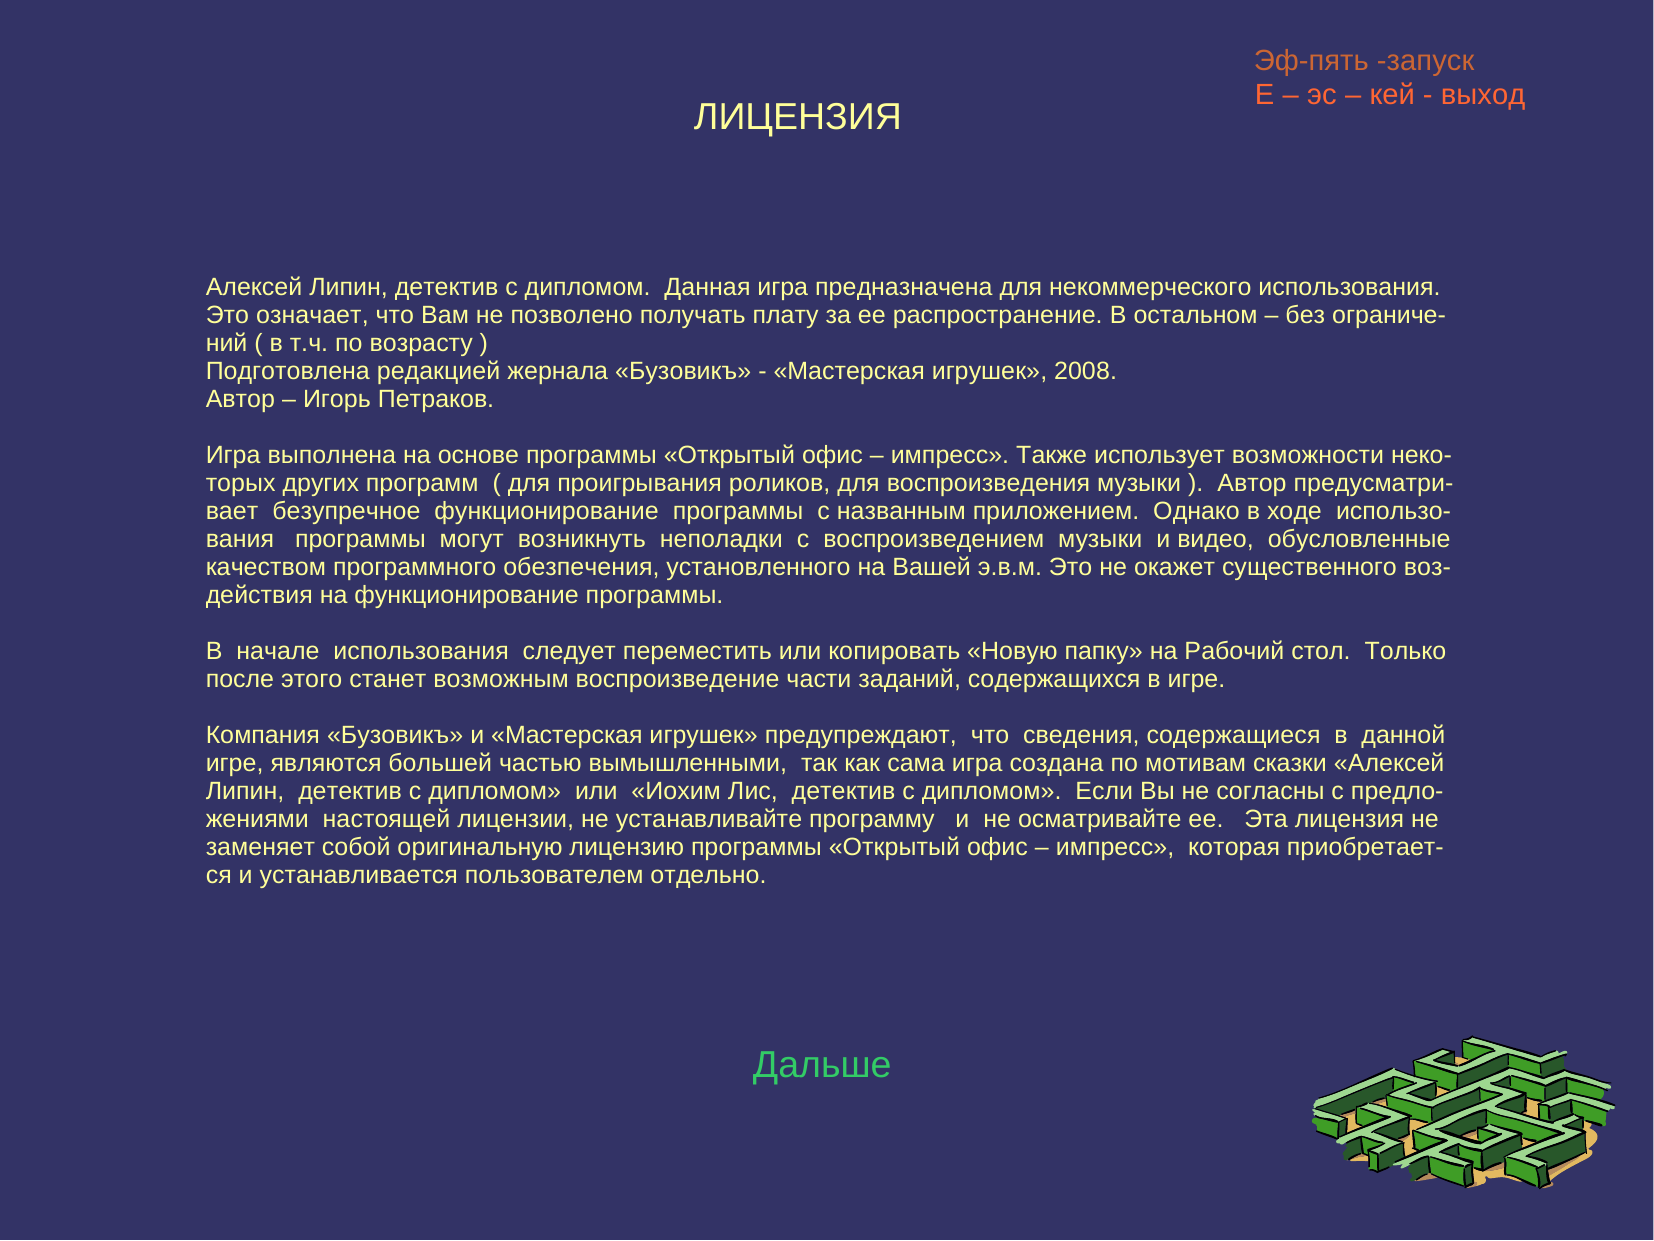

Эф-пять -запуск
Е – эс – кей - выход
ЛИЦЕНЗИЯ
 Алексей Липин, детектив с дипломом. Данная игра предназначена для некоммерческого использования.
 Это означает, что Вам не позволено получать плату за ее распространение. В остальном – без ограниче-
 ний ( в т.ч. по возрасту )
 Подготовлена редакцией жернала «Бузовикъ» - «Мастерская игрушек», 2008.
 Автор – Игорь Петраков.
 Игра выполнена на основе программы «Открытый офис – импресс». Также использует возможности неко-
 торых других программ ( для проигрывания роликов, для воспроизведения музыки ). Автор предусматри-
 вает безупречное функционирование программы с названным приложением. Однако в ходе использо-
 вания программы могут возникнуть неполадки с воспроизведением музыки и видео, обусловленные
 качеством программного обезпечения, установленного на Вашей э.в.м. Это не окажет существенного воз-
 действия на функционирование программы.
 В начале использования следует переместить или копировать «Новую папку» на Рабочий стол. Только
 после этого станет возможным воспроизведение части заданий, содержащихся в игре.
 Компания «Бузовикъ» и «Мастерская игрушек» предупреждают, что сведения, содержащиеся в данной
 игре, являются большей частью вымышленными, так как сама игра создана по мотивам сказки «Алексей
 Липин, детектив с дипломом» или «Иохим Лис, детектив с дипломом». Если Вы не согласны с предло-
 жениями настоящей лицензии, не устанавливайте программу и не осматривайте ее. Эта лицензия не
 заменяет собой оригинальную лицензию программы «Открытый офис – импресс», которая приобретает-
 ся и устанавливается пользователем отдельно.
Дальше